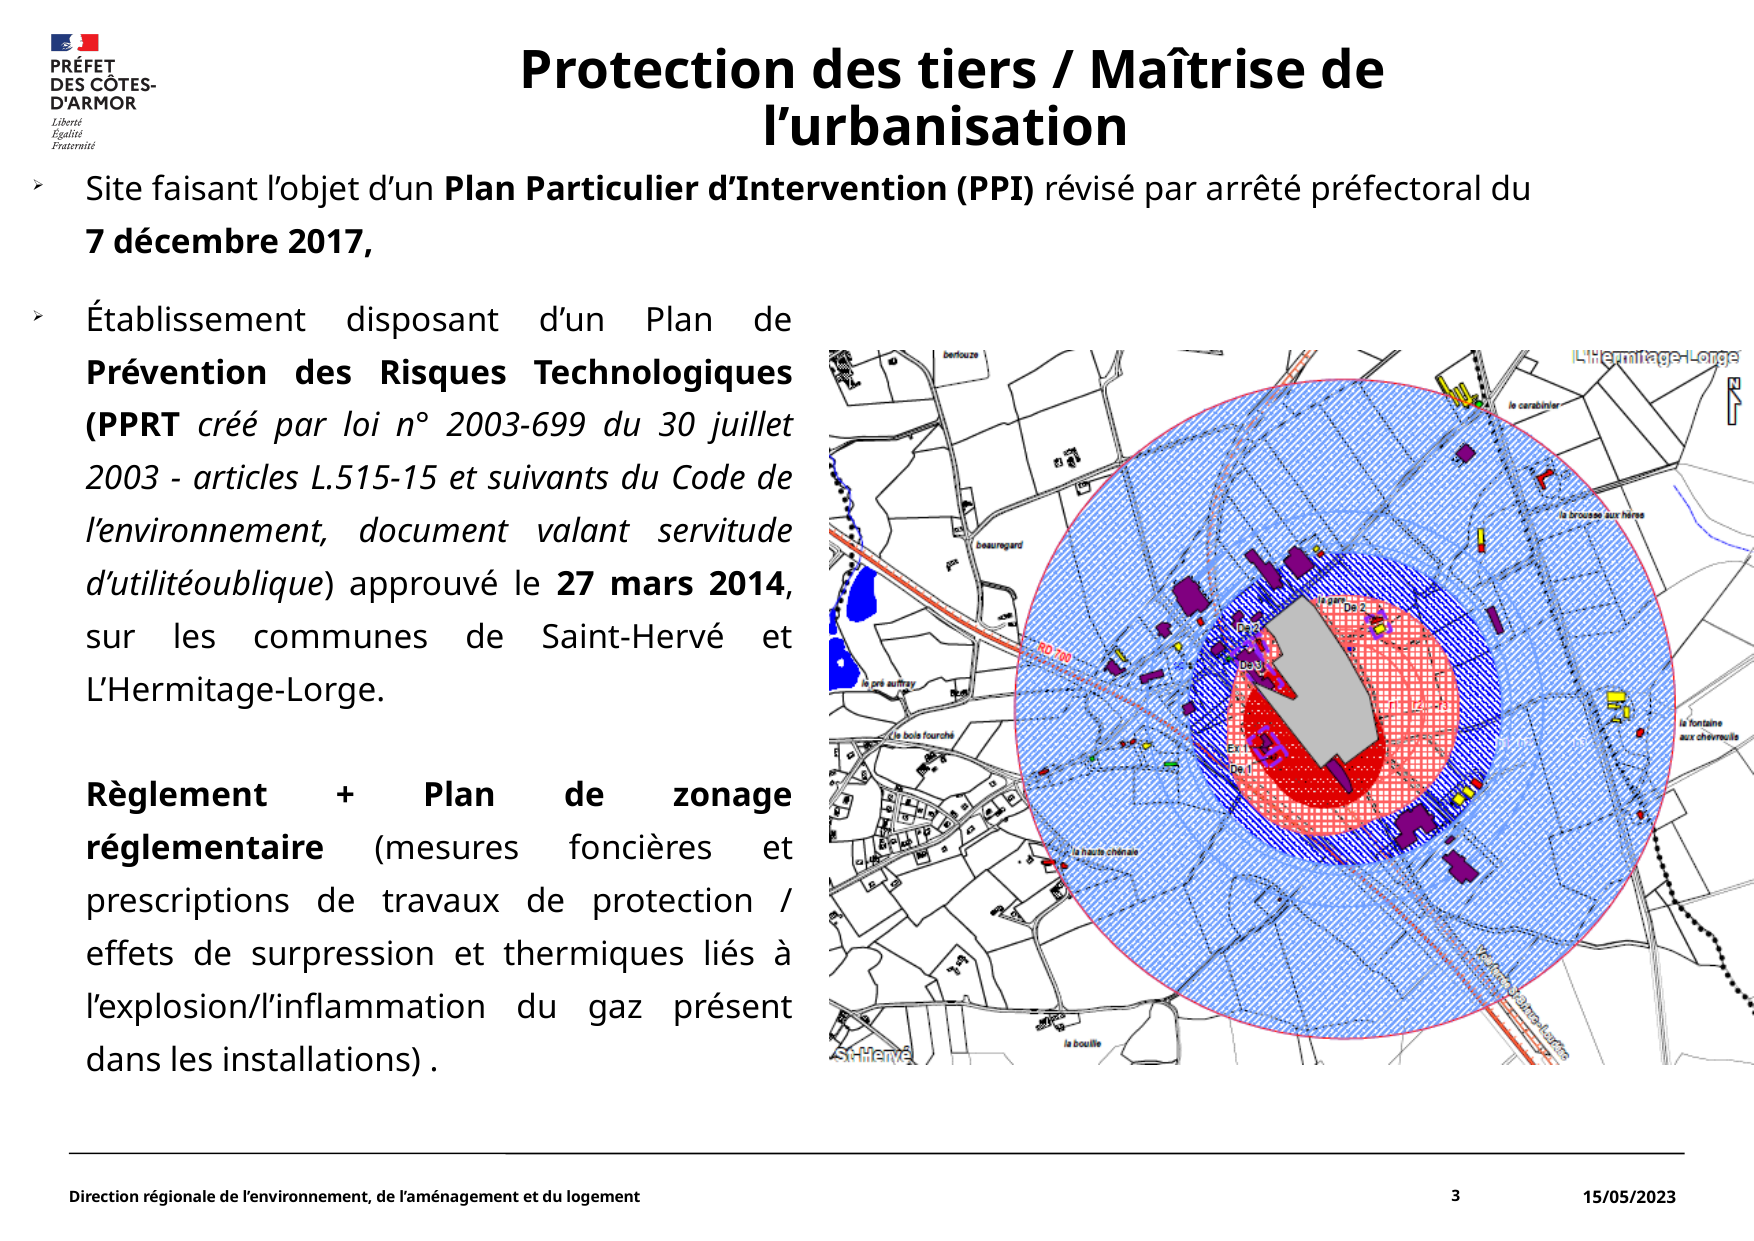

# Protection des tiers / Maîtrise de l’urbanisation
Site faisant l’objet d’un Plan Particulier d’Intervention (PPI) révisé par arrêté préfectoral du
7 décembre 2017,
Établissement disposant d’un Plan de Prévention des Risques Technologiques (PPRT créé par loi n° 2003-699 du 30 juillet 2003 - articles L.515-15 et suivants du Code de l’environnement, document valant servitude d’utilitéoublique) approuvé le 27 mars 2014, sur les communes de Saint-Hervé et L’Hermitage-Lorge.
Règlement + Plan de zonage réglementaire (mesures foncières et prescriptions de travaux de protection / effets de surpression et thermiques liés à l’explosion/l’inflammation du gaz présent dans les installations) .
Direction régionale de l’environnement, de l’aménagement et du logement de Bretagne
3